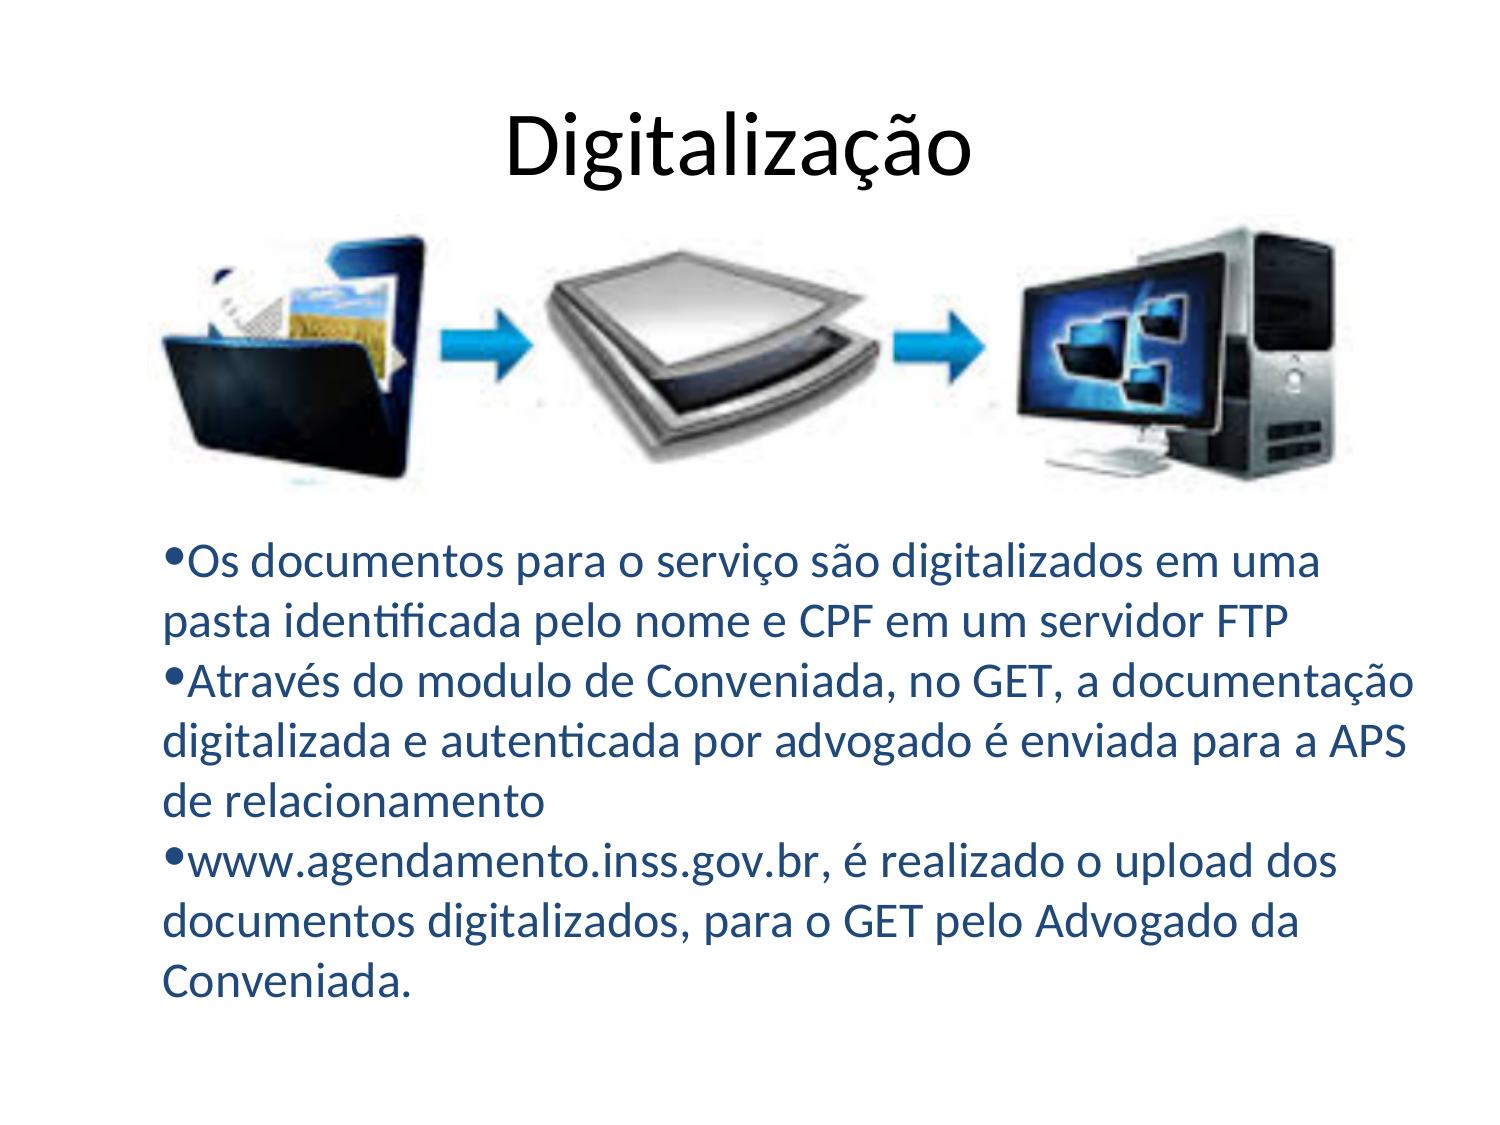

# Digitalização
Os documentos para o serviço são digitalizados em uma pasta identificada pelo nome e CPF em um servidor FTP
Através do modulo de Conveniada, no GET, a documentação digitalizada e autenticada por advogado é enviada para a APS de relacionamento
www.agendamento.inss.gov.br, é realizado o upload dos documentos digitalizados, para o GET pelo Advogado da Conveniada.